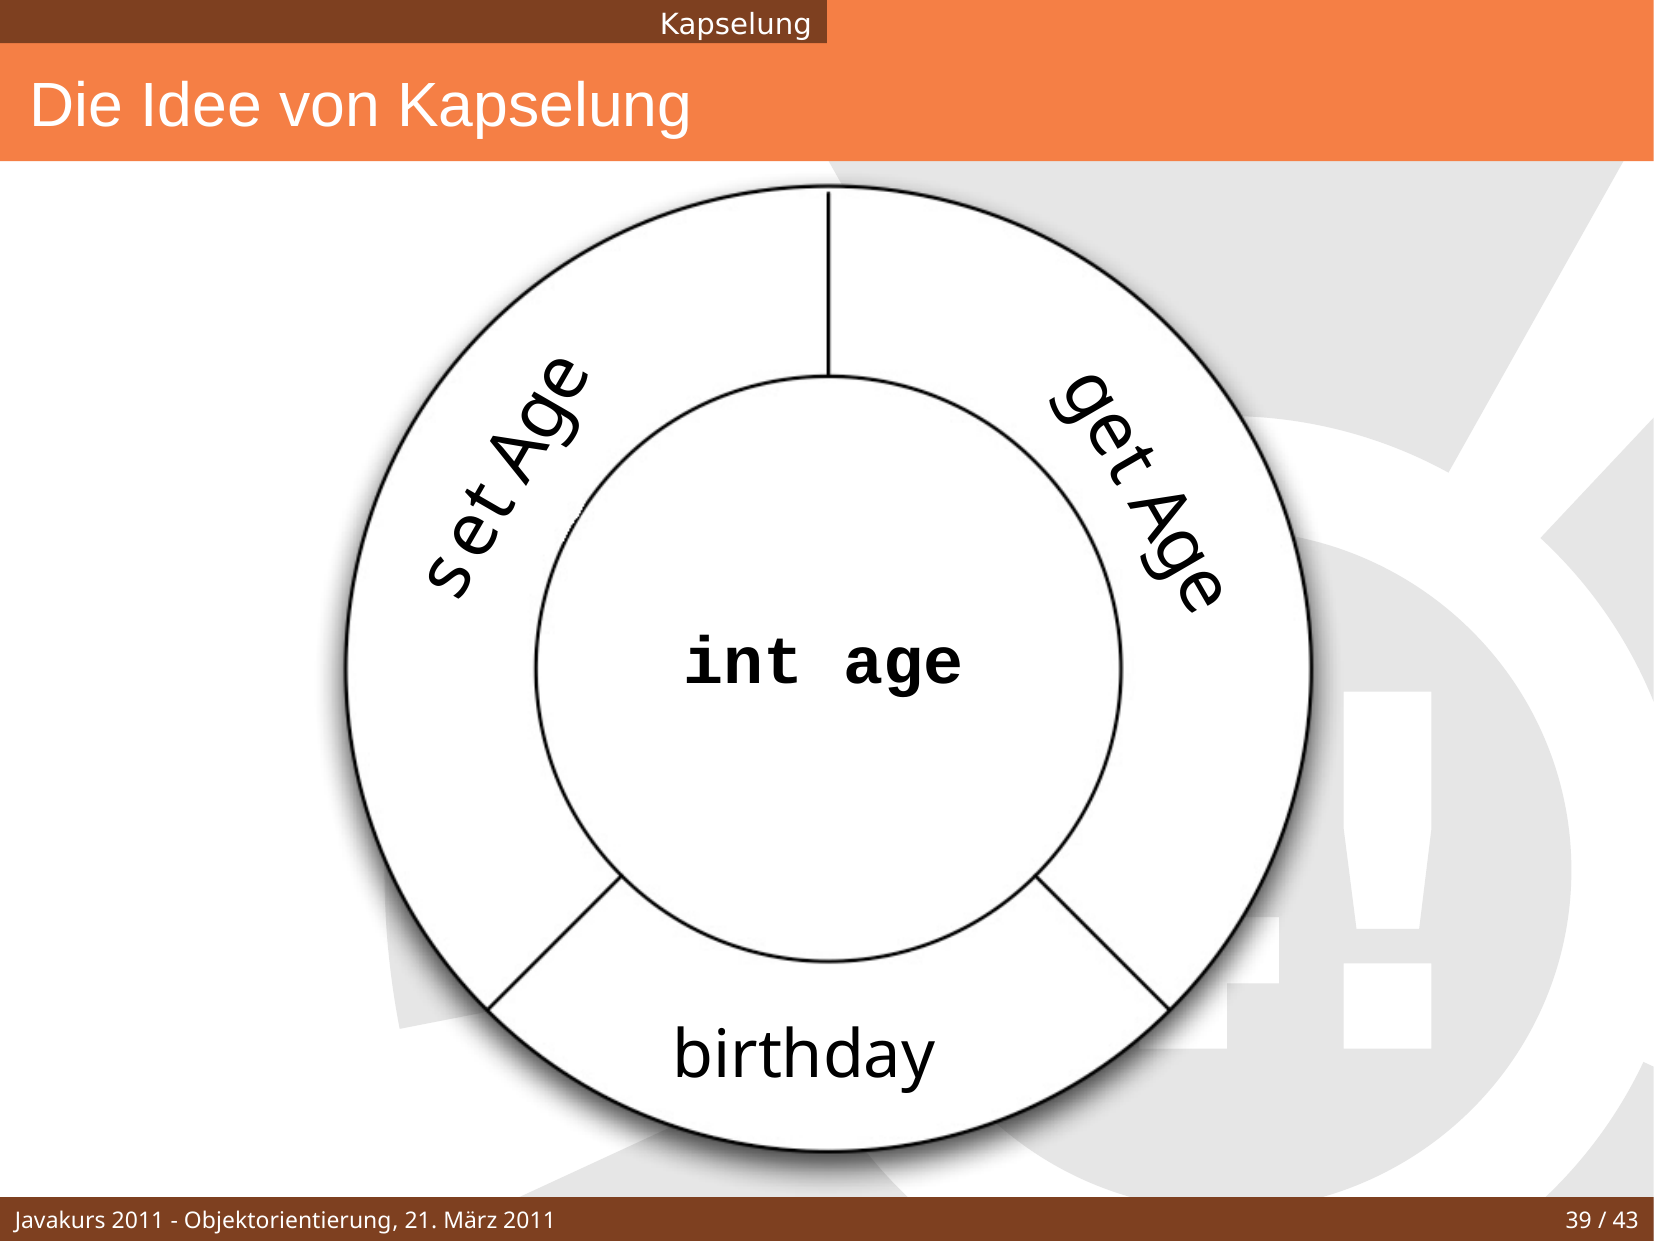

Kapselung
# Die Idee von Kapselung
e
g
g
e
A
t
t
A
e
g
s
e
int age
birthday